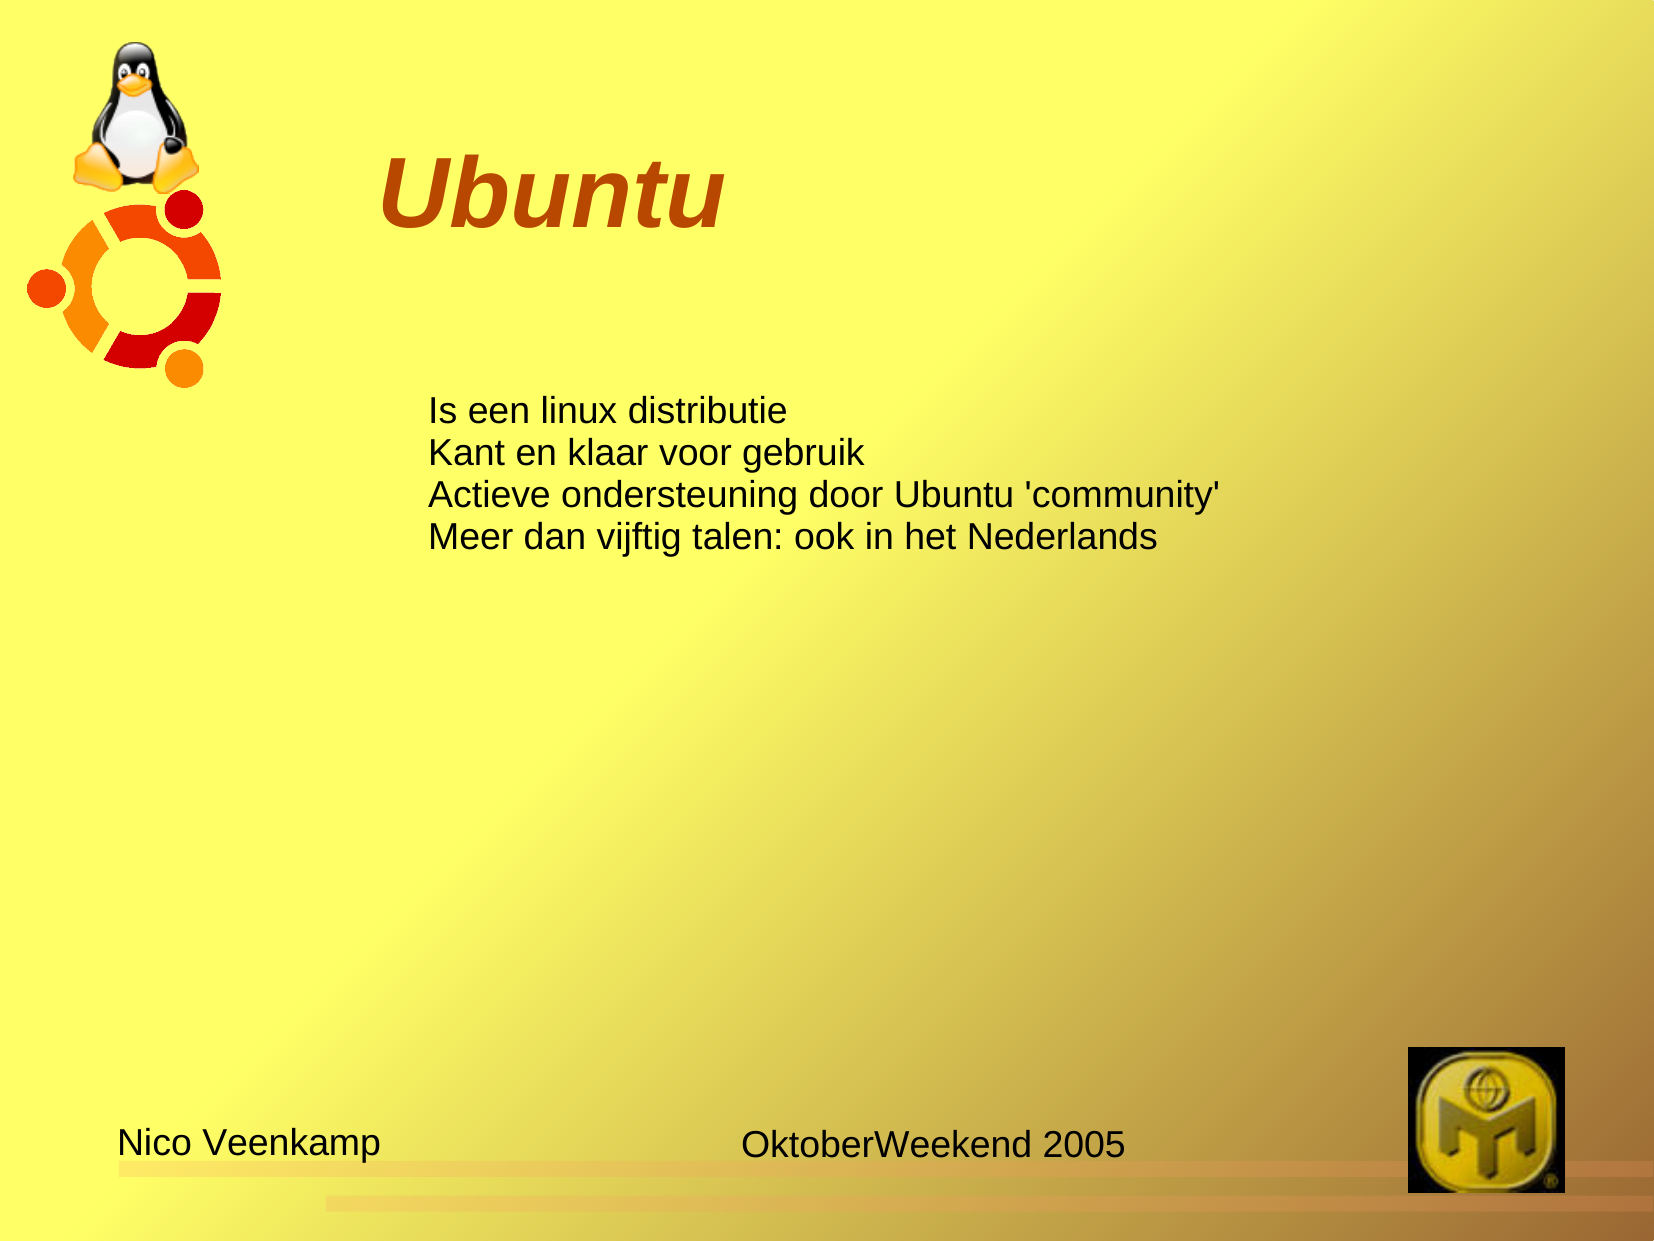

# Ubuntu
Is een linux distributie
Kant en klaar voor gebruik
Actieve ondersteuning door Ubuntu 'community'
Meer dan vijftig talen: ook in het Nederlands